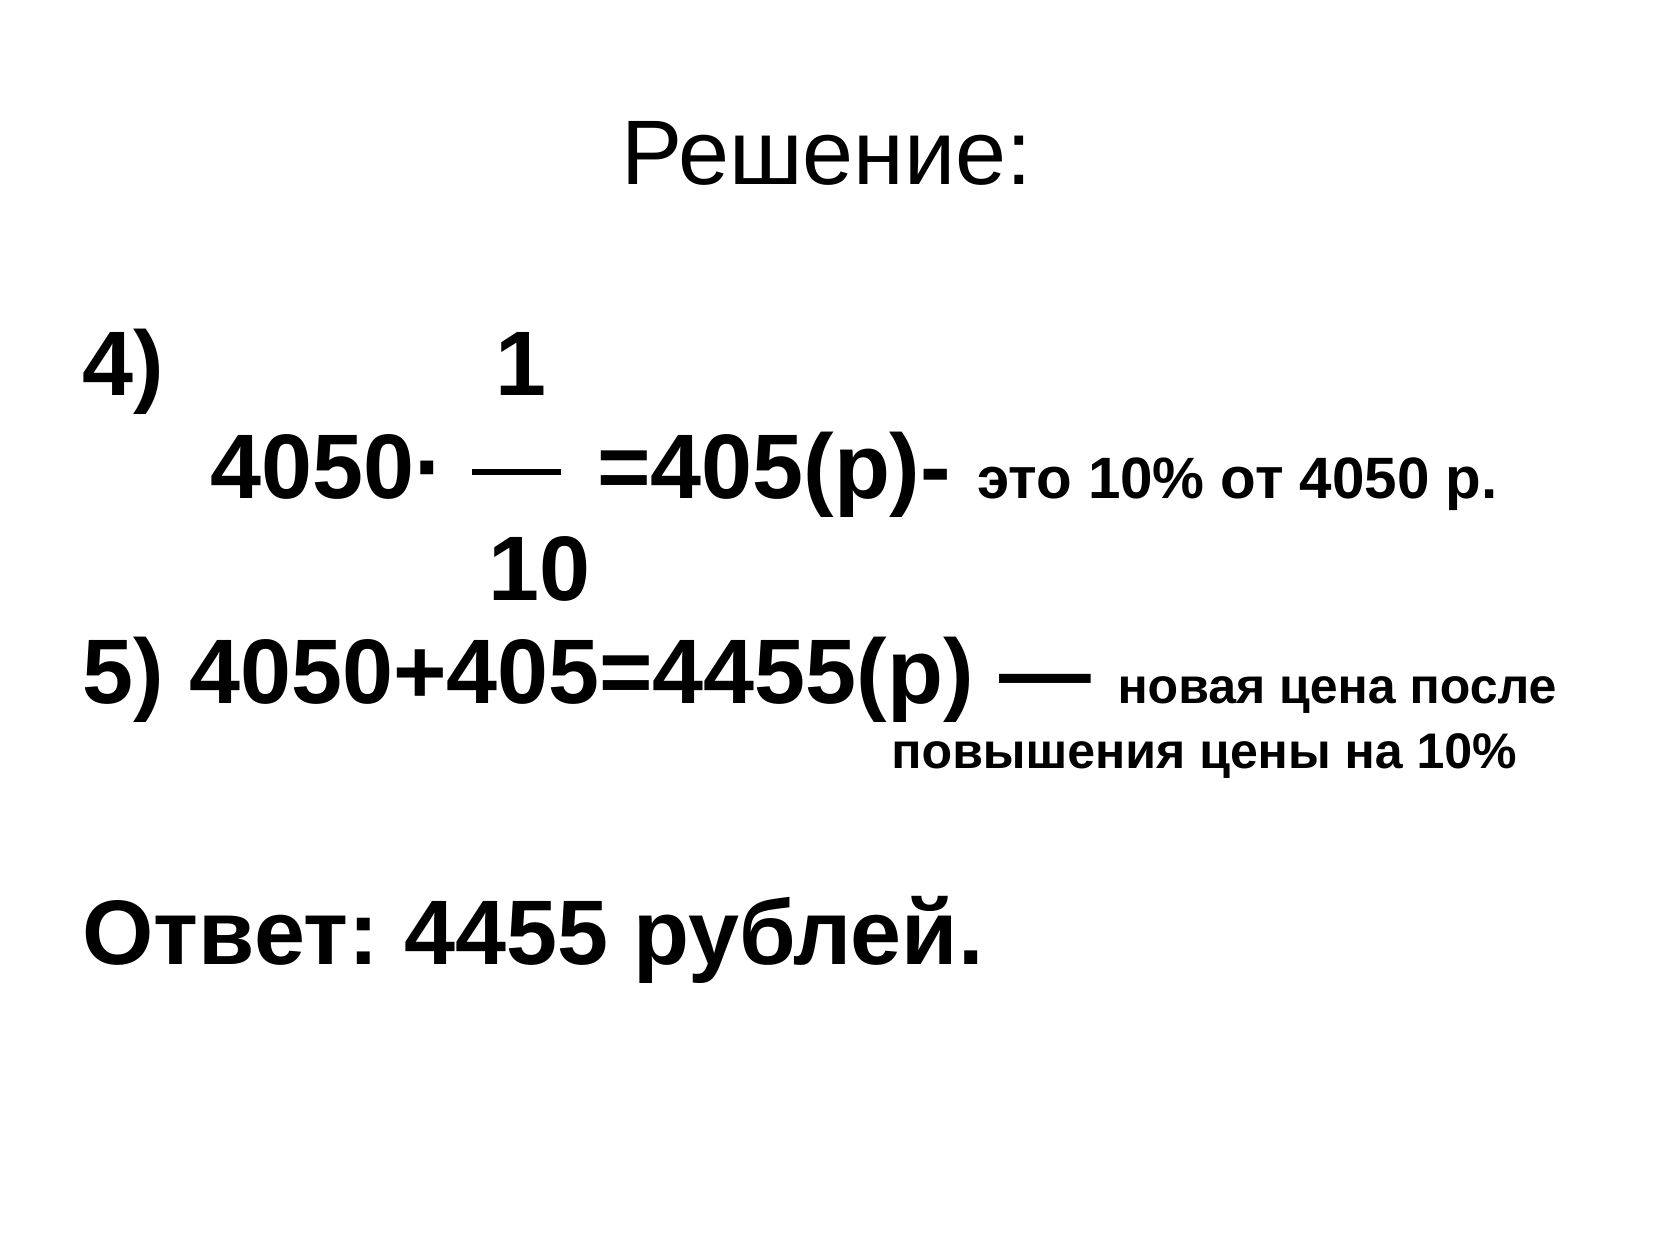

# Решение:
4) 1
 4050· =405(р)- это 10% от 4050 р.
 10
5) 4050+405=4455(р) — новая цена после повышения цены на 10%
Ответ: 4455 рублей.